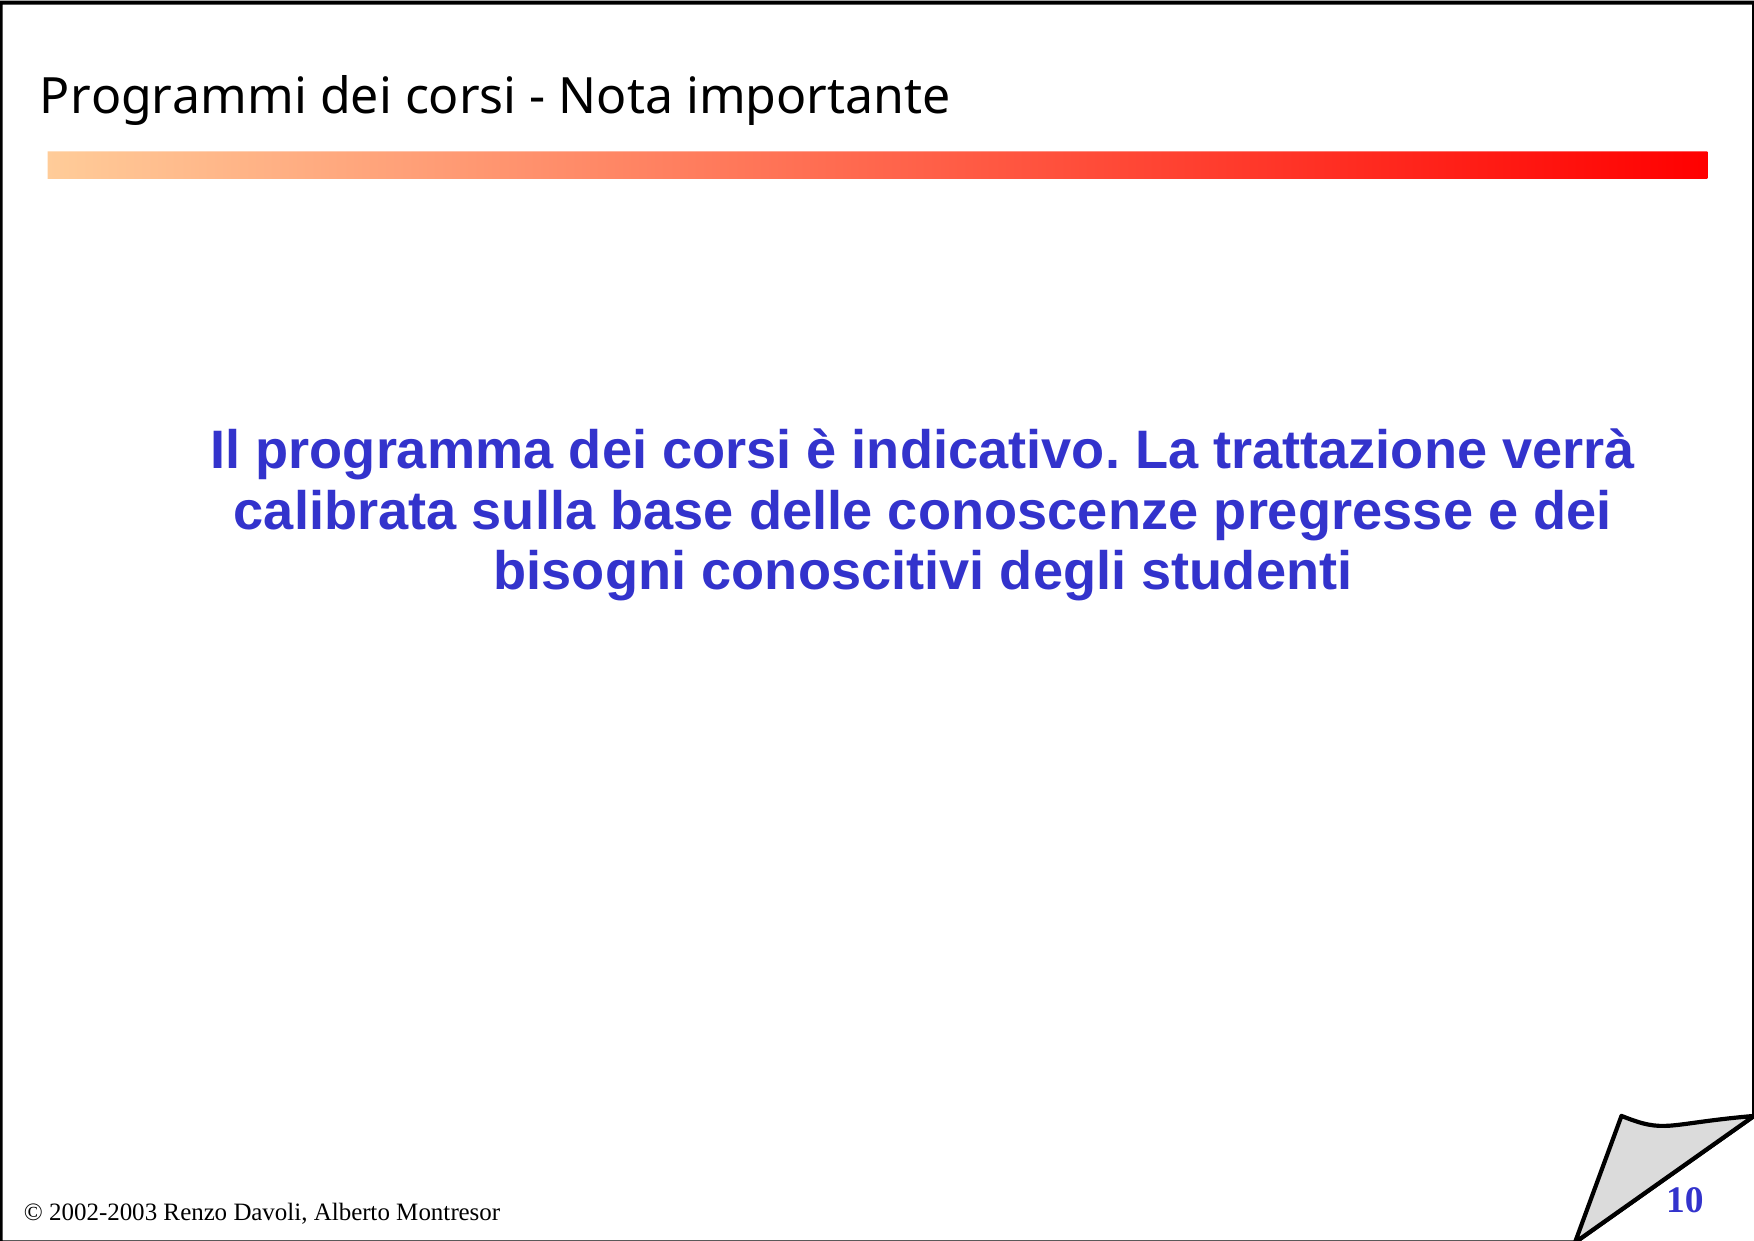

# Programmi dei corsi - Nota importante
Il programma dei corsi è indicativo. La trattazione verrà calibrata sulla base delle conoscenze pregresse e dei bisogni conoscitivi degli studenti